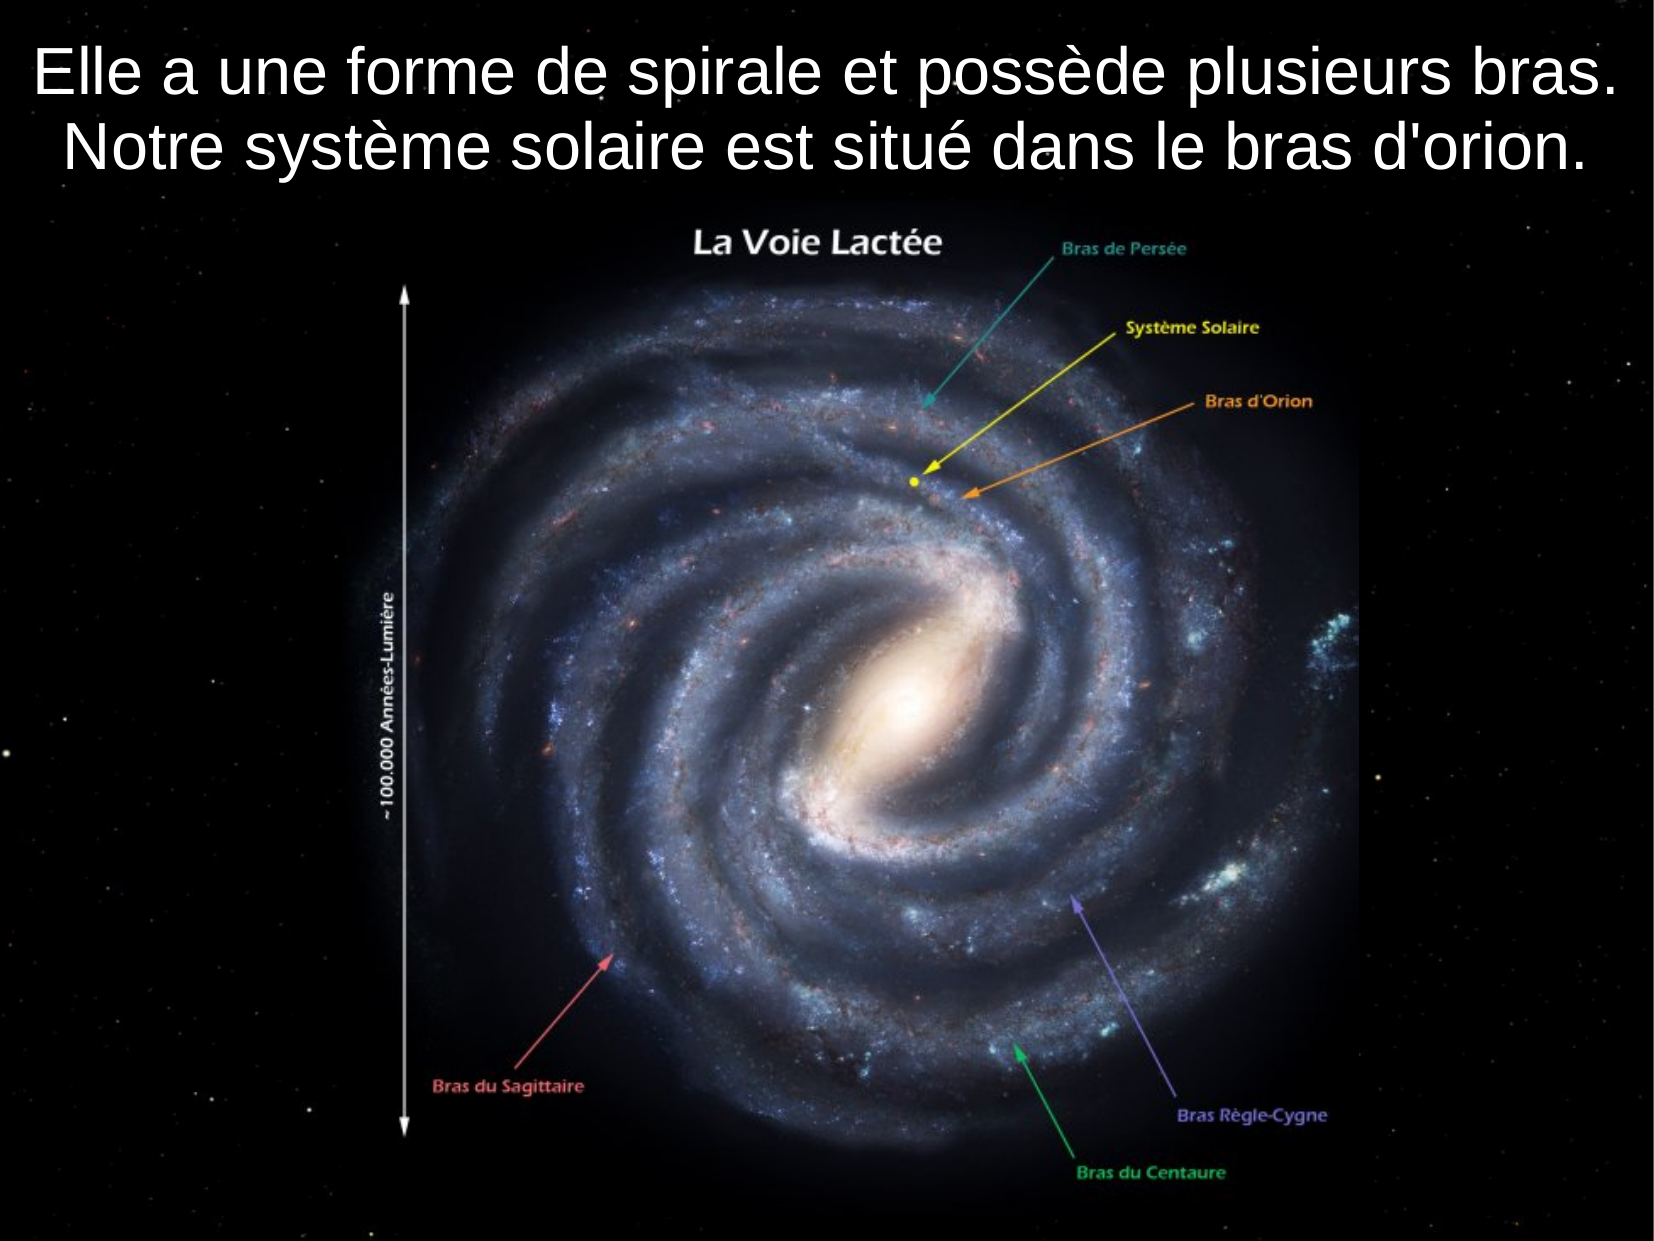

# Elle a une forme de spirale et possède plusieurs bras. Notre système solaire est situé dans le bras d'orion.